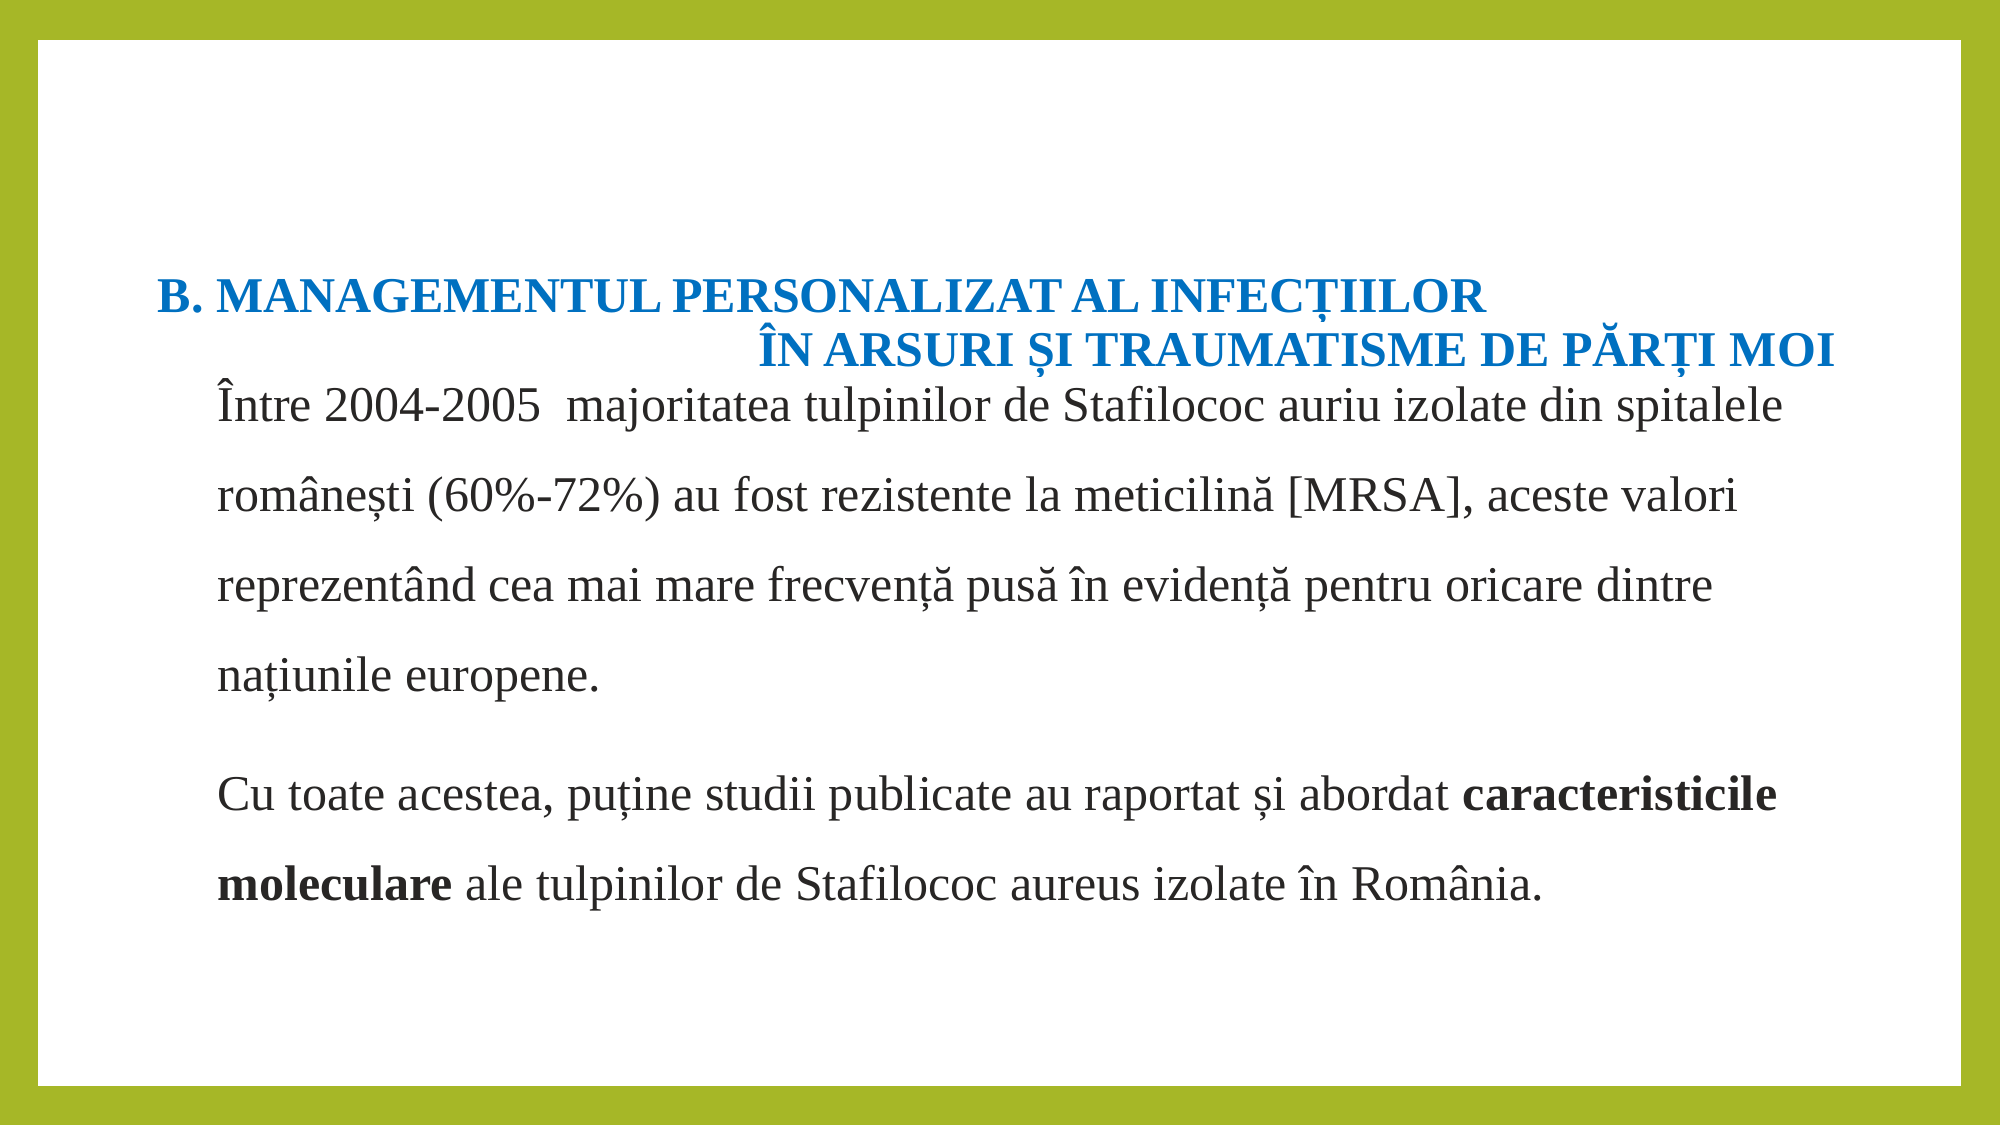

# B. MANAGEMENTUL PERSONALIZAT AL INFECȚIILOR ÎN ARSURI ȘI TRAUMATISME DE PĂRȚI MOI
Între 2004-2005 majoritatea tulpinilor de Stafilococ auriu izolate din spitalele românești (60%-72%) au fost rezistente la meticilină [MRSA], aceste valori reprezentând cea mai mare frecvență pusă în evidență pentru oricare dintre națiunile europene.
Cu toate acestea, puține studii publicate au raportat și abordat caracteristicile moleculare ale tulpinilor de Stafilococ aureus izolate în România.